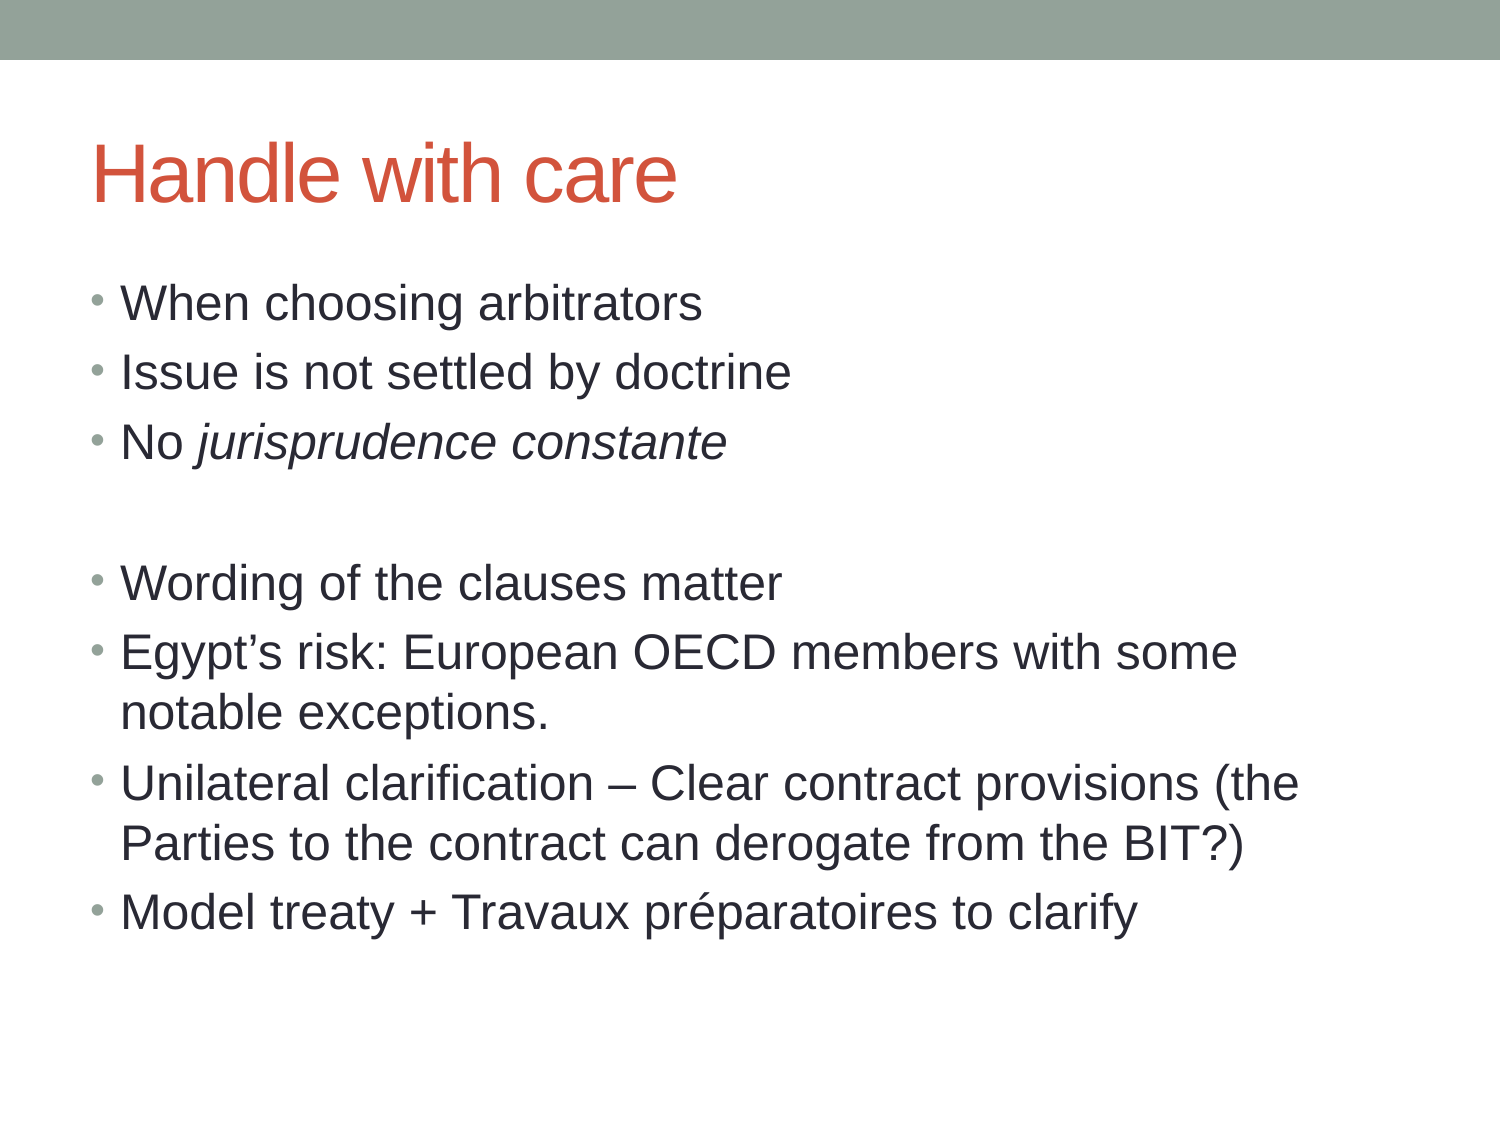

# Handle with care
When choosing arbitrators
Issue is not settled by doctrine
No jurisprudence constante
Wording of the clauses matter
Egypt’s risk: European OECD members with some notable exceptions.
Unilateral clarification – Clear contract provisions (the Parties to the contract can derogate from the BIT?)
Model treaty + Travaux préparatoires to clarify